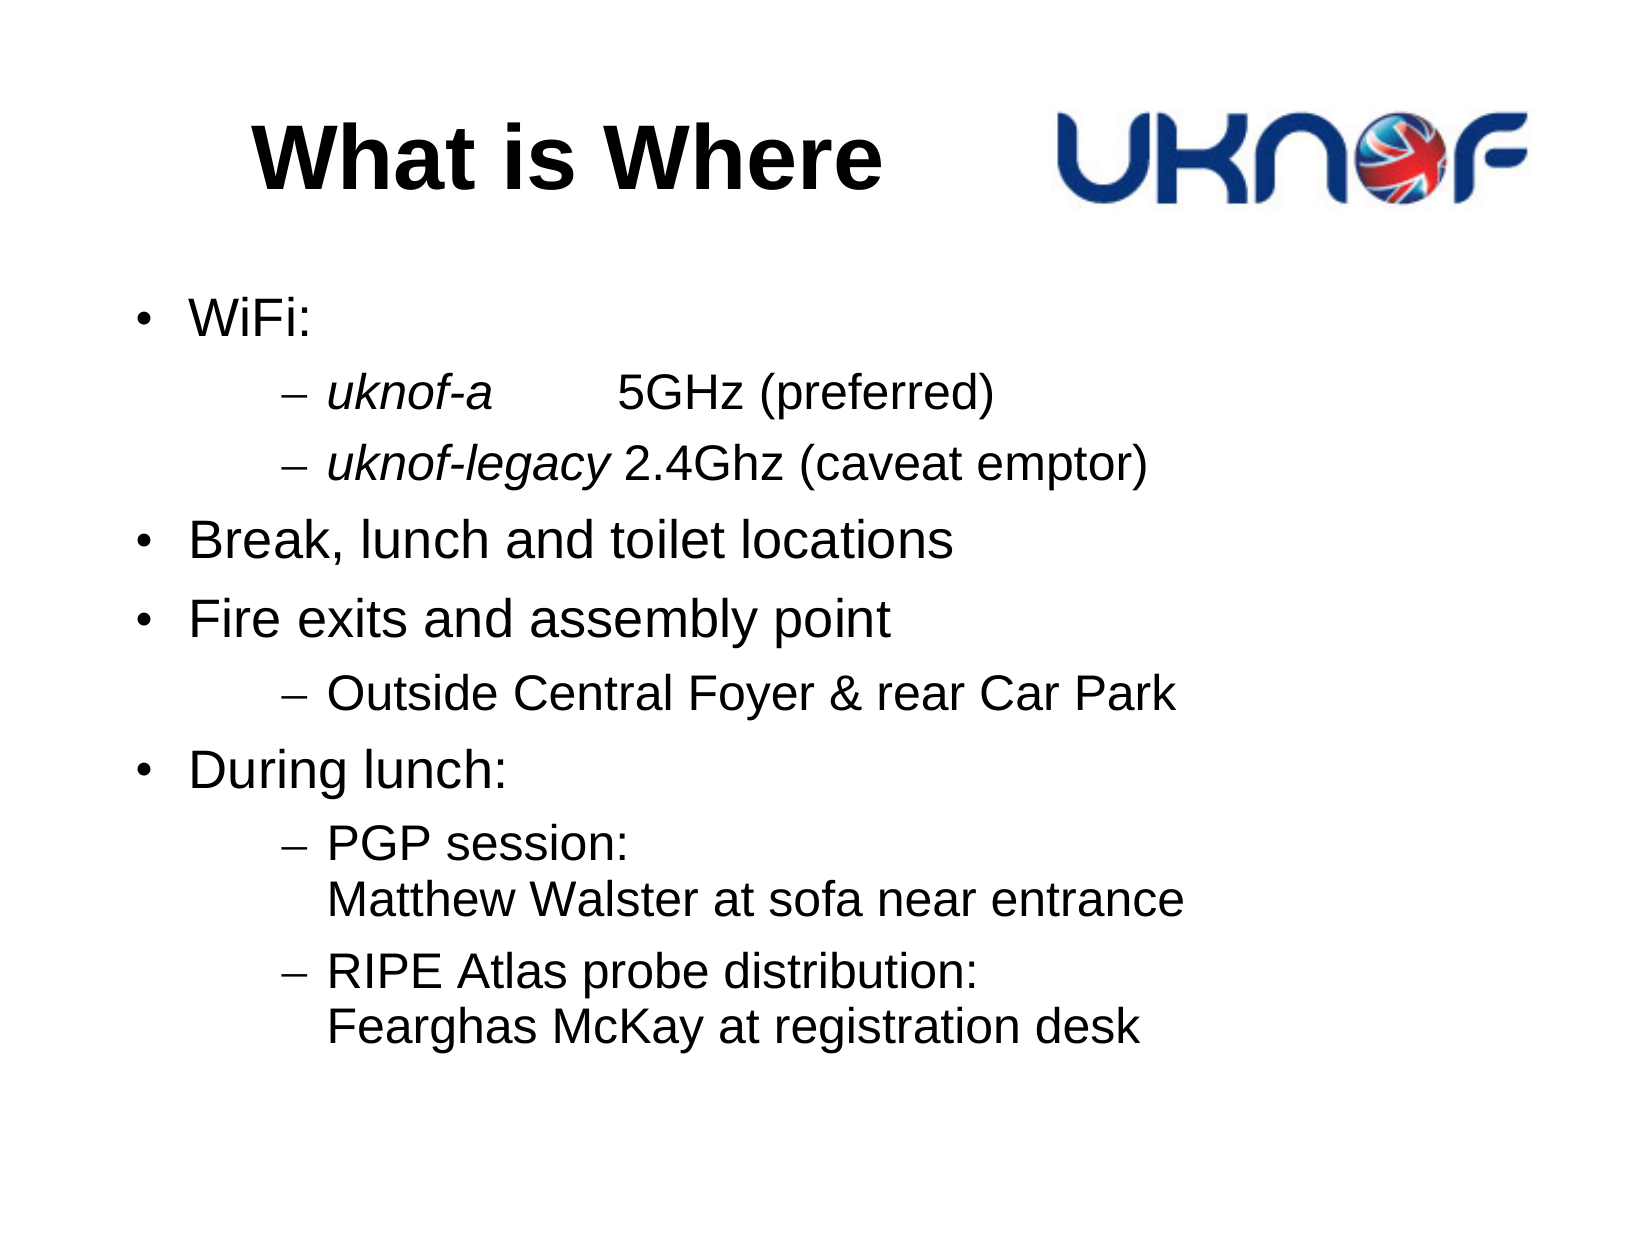

# What is Where
WiFi:
uknof-a		 5GHz (preferred)
uknof-legacy 2.4Ghz (caveat emptor)
Break, lunch and toilet locations
Fire exits and assembly point
Outside Central Foyer & rear Car Park
During lunch:
PGP session:
Matthew Walster at sofa near entrance
RIPE Atlas probe distribution:
Fearghas McKay at registration desk